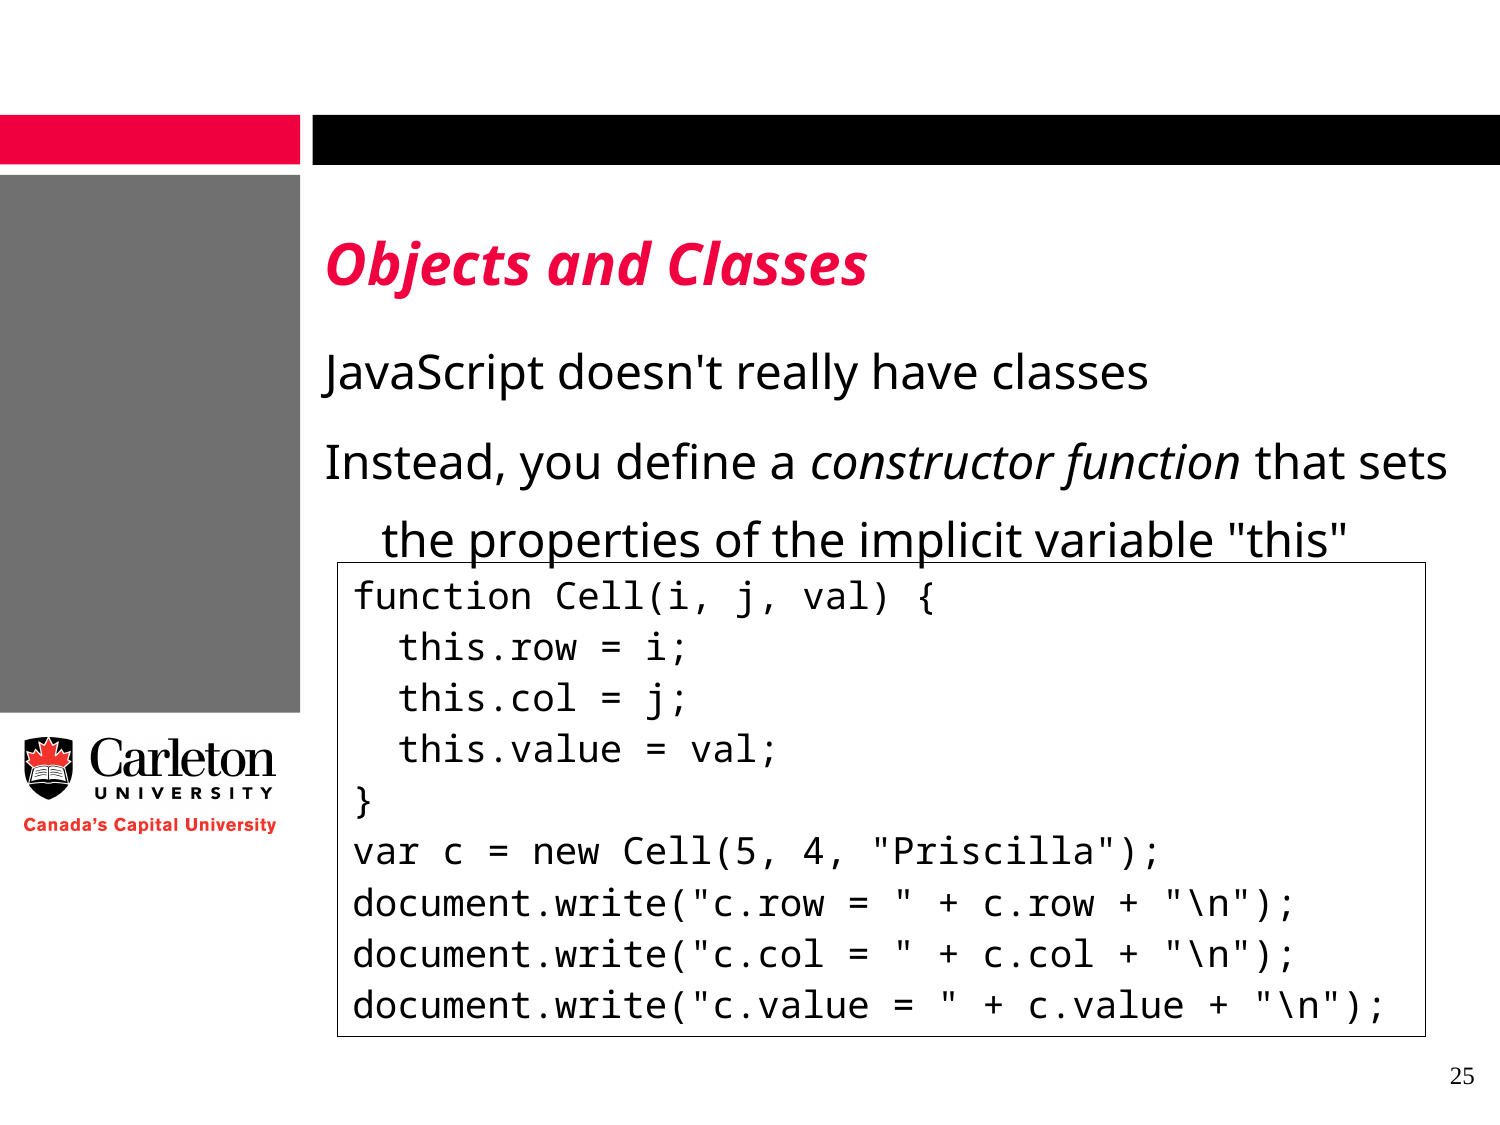

# Objects and Classes
JavaScript doesn't really have classes
Instead, you define a constructor function that sets the properties of the implicit variable "this"
function Cell(i, j, val) {
 this.row = i;
 this.col = j;
 this.value = val;
}
var c = new Cell(5, 4, "Priscilla");
document.write("c.row = " + c.row + "\n");
document.write("c.col = " + c.col + "\n");
document.write("c.value = " + c.value + "\n");
25